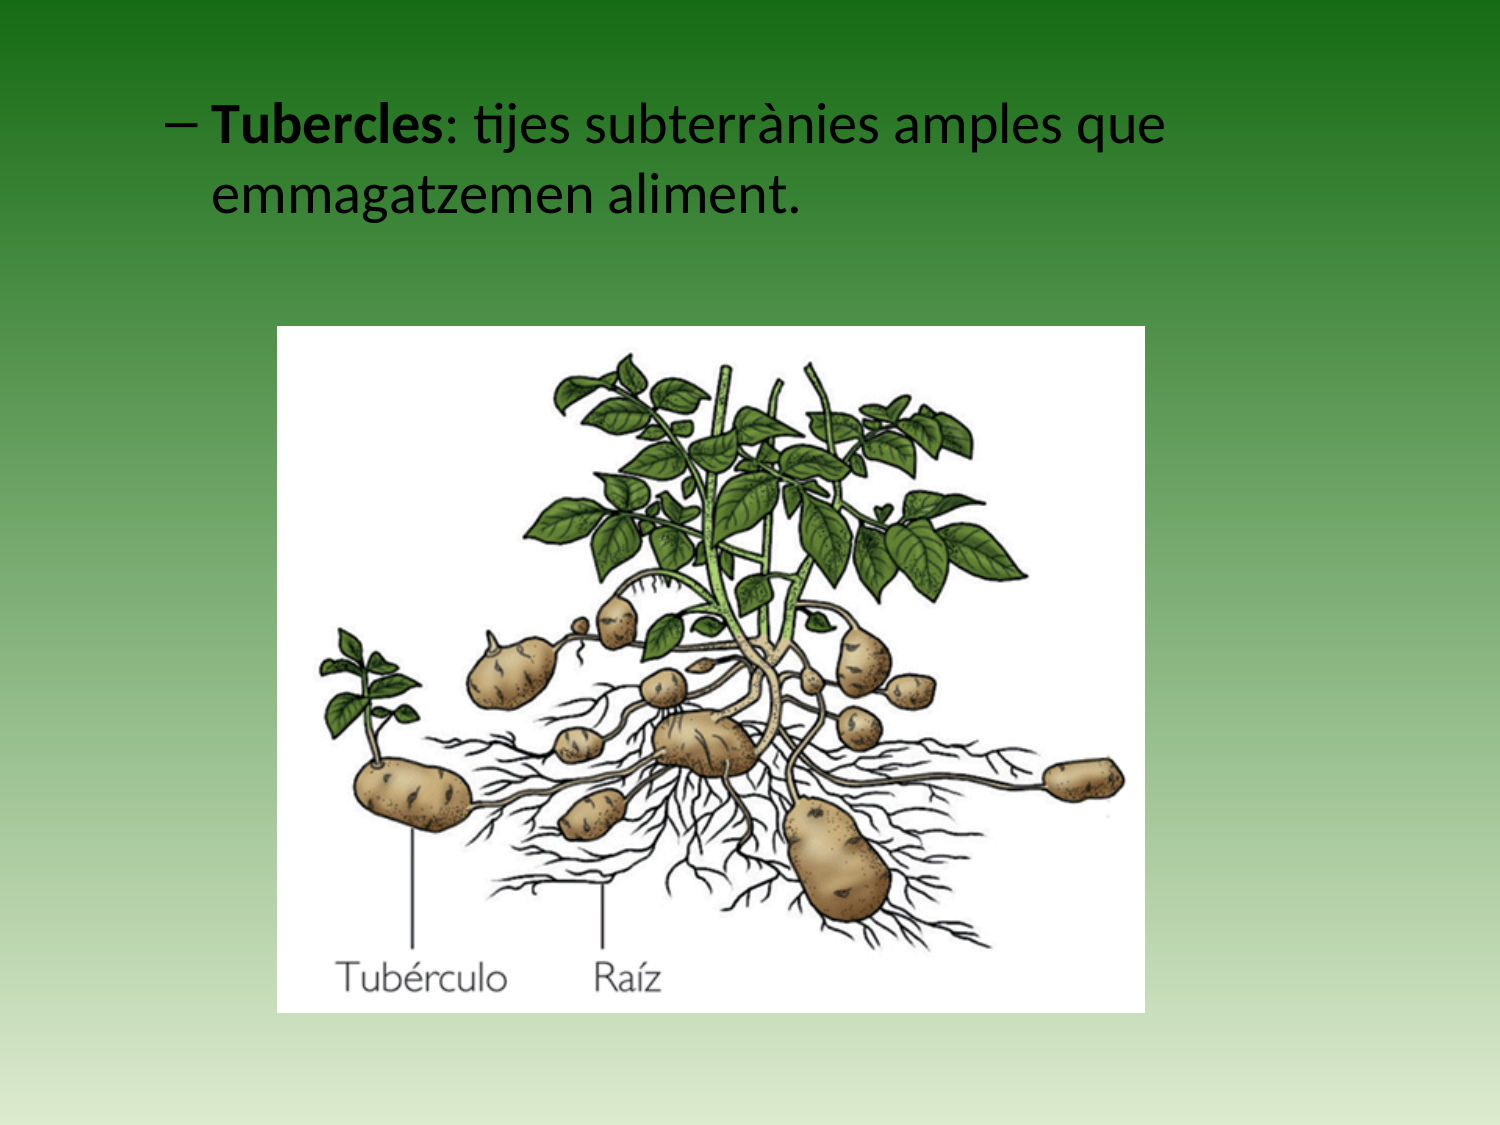

# Tubercles: tijes subterrànies amples que emmagatzemen aliment.